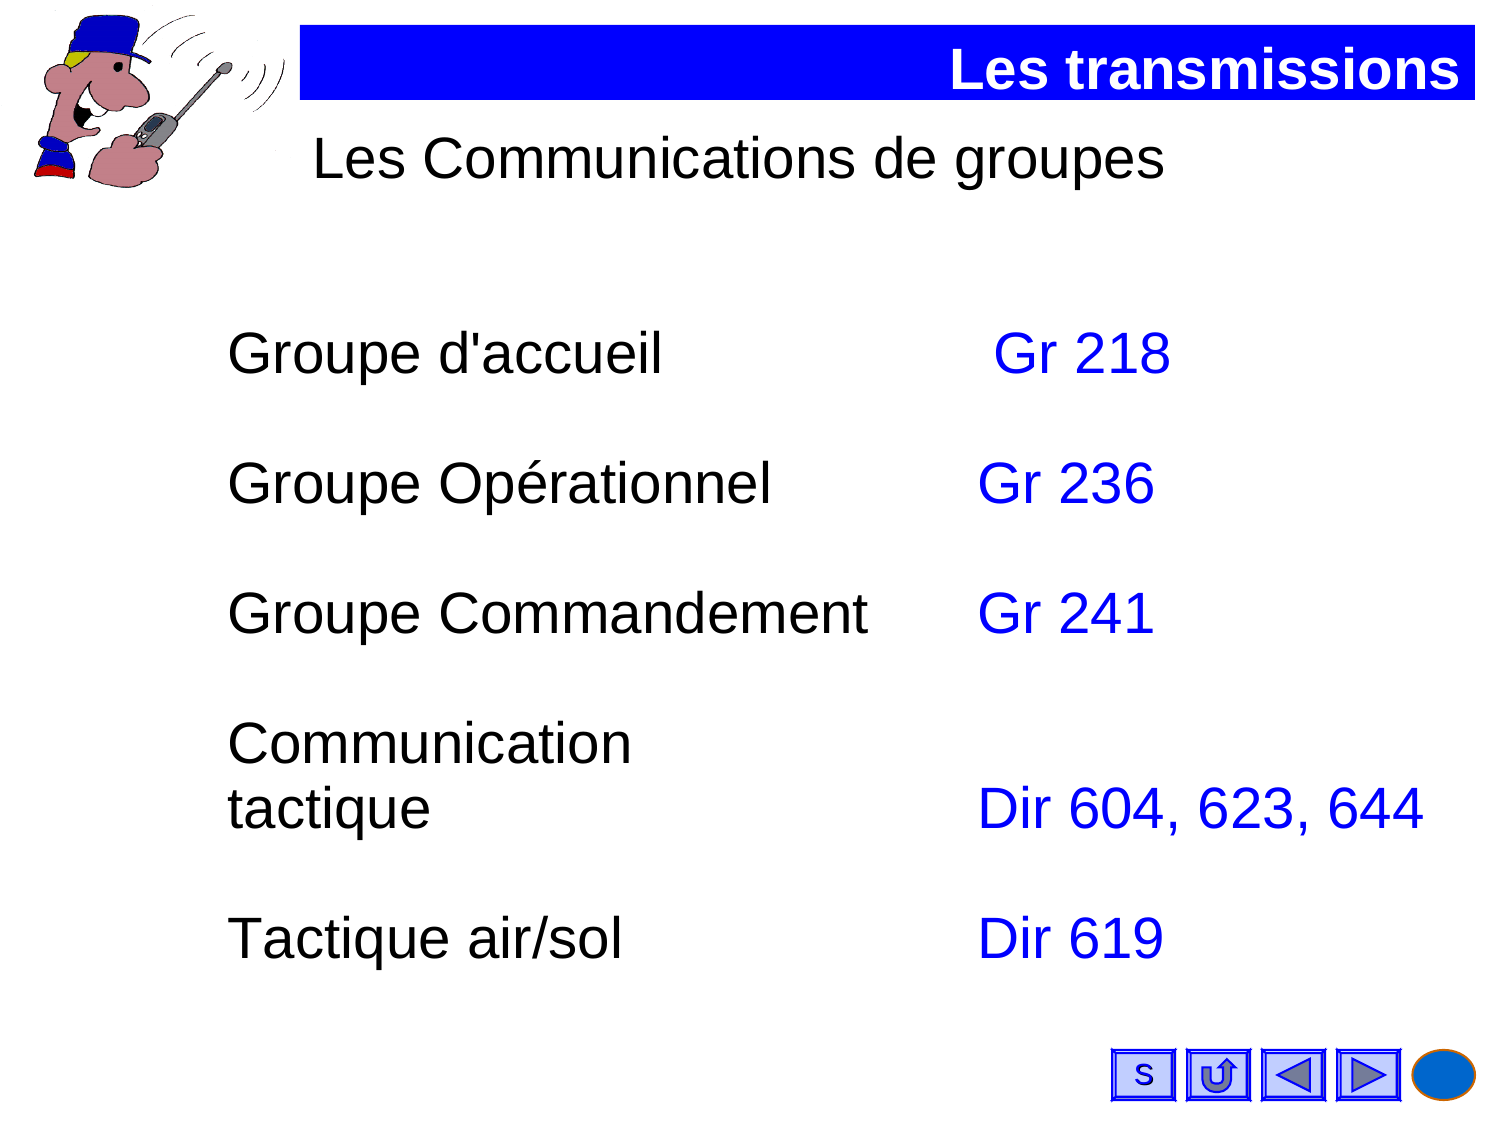

Les transmissions
Les Communications de groupes
Groupe d'accueil			 Gr 218
Groupe Opérationnel	 	Gr 236
Groupe Commandement	Gr 241
Communication
tactique			 	Dir 604, 623, 644
Tactique air/sol	 		Dir 619